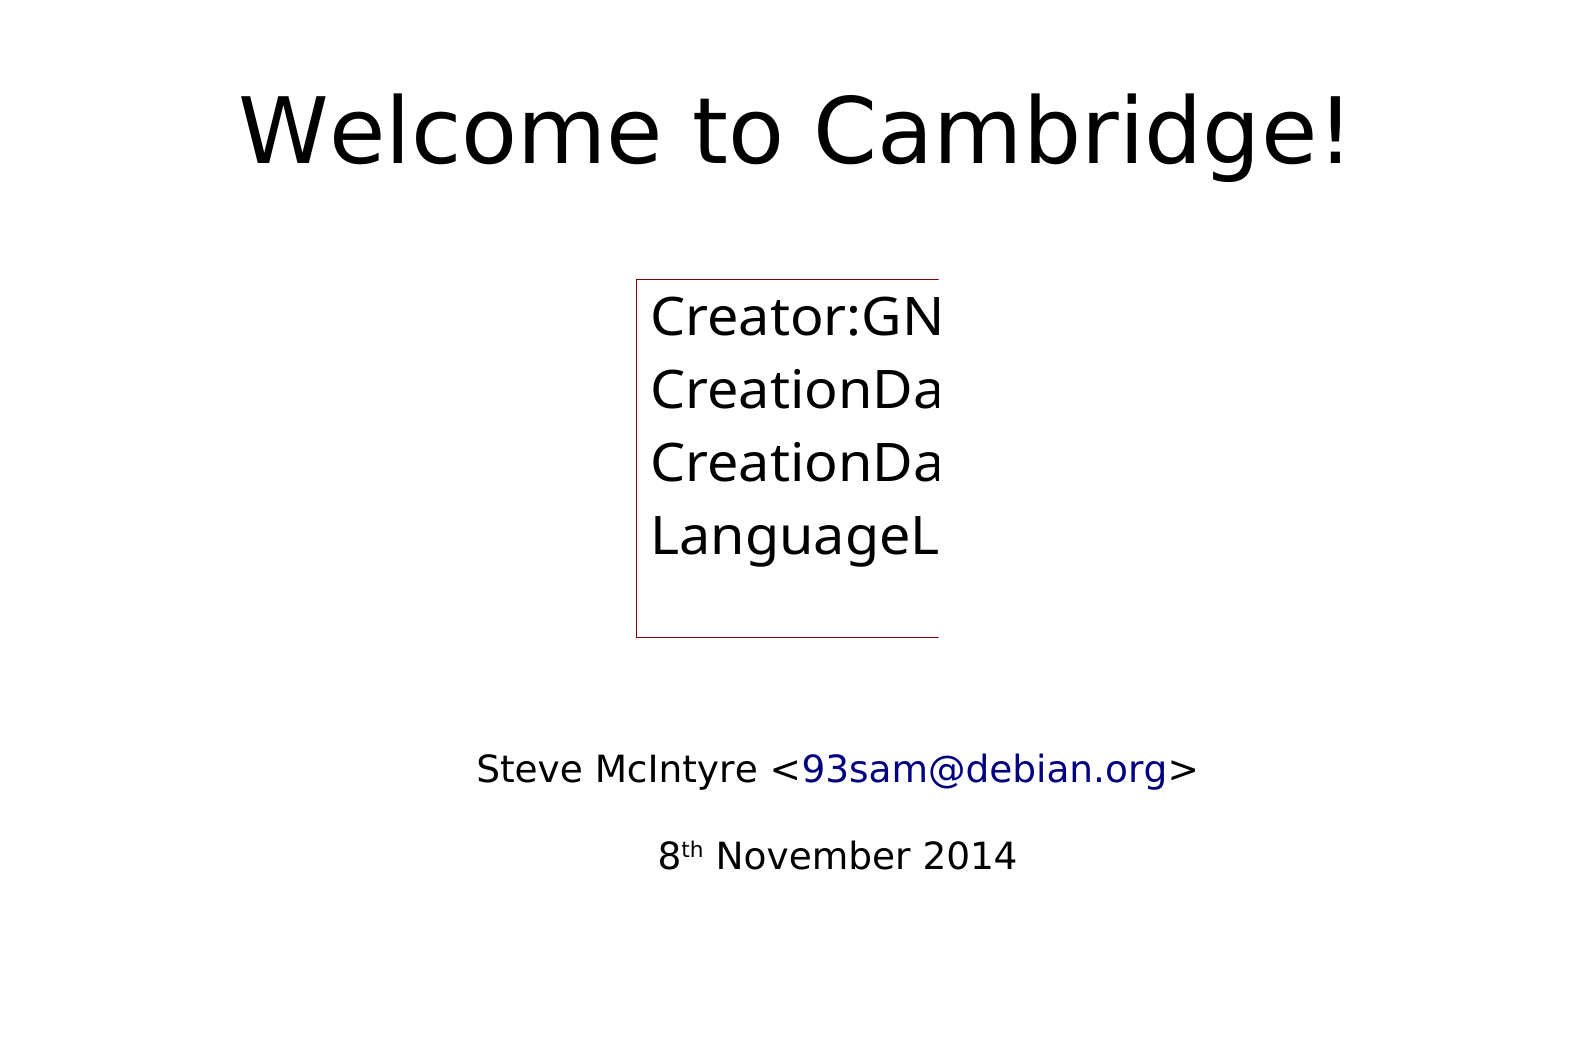

# Welcome to Cambridge!
Steve McIntyre <93sam@debian.org>
8th November 2014
1